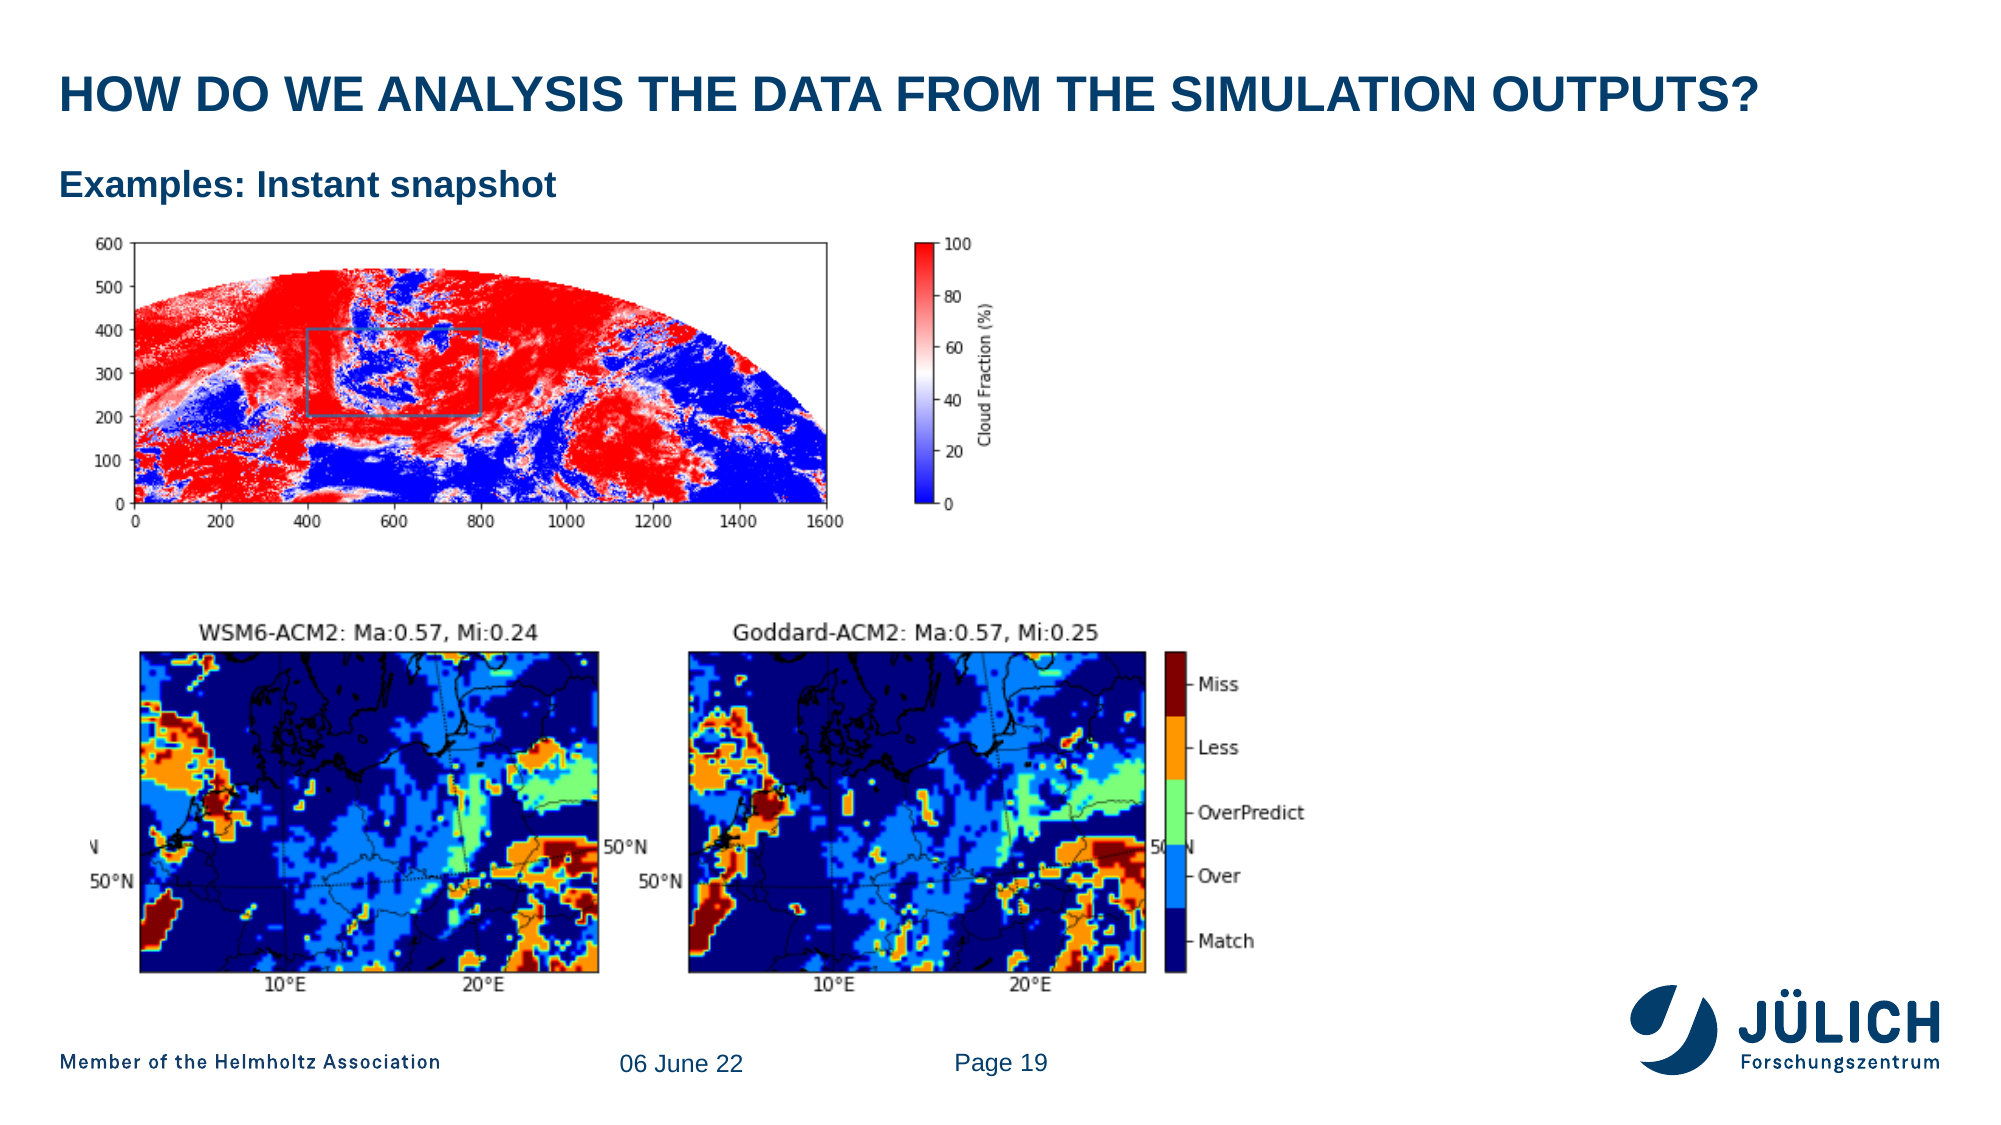

# How do we analysis the data from the simulation outputs?
Examples: Instant snapshot
Page
06 June 22